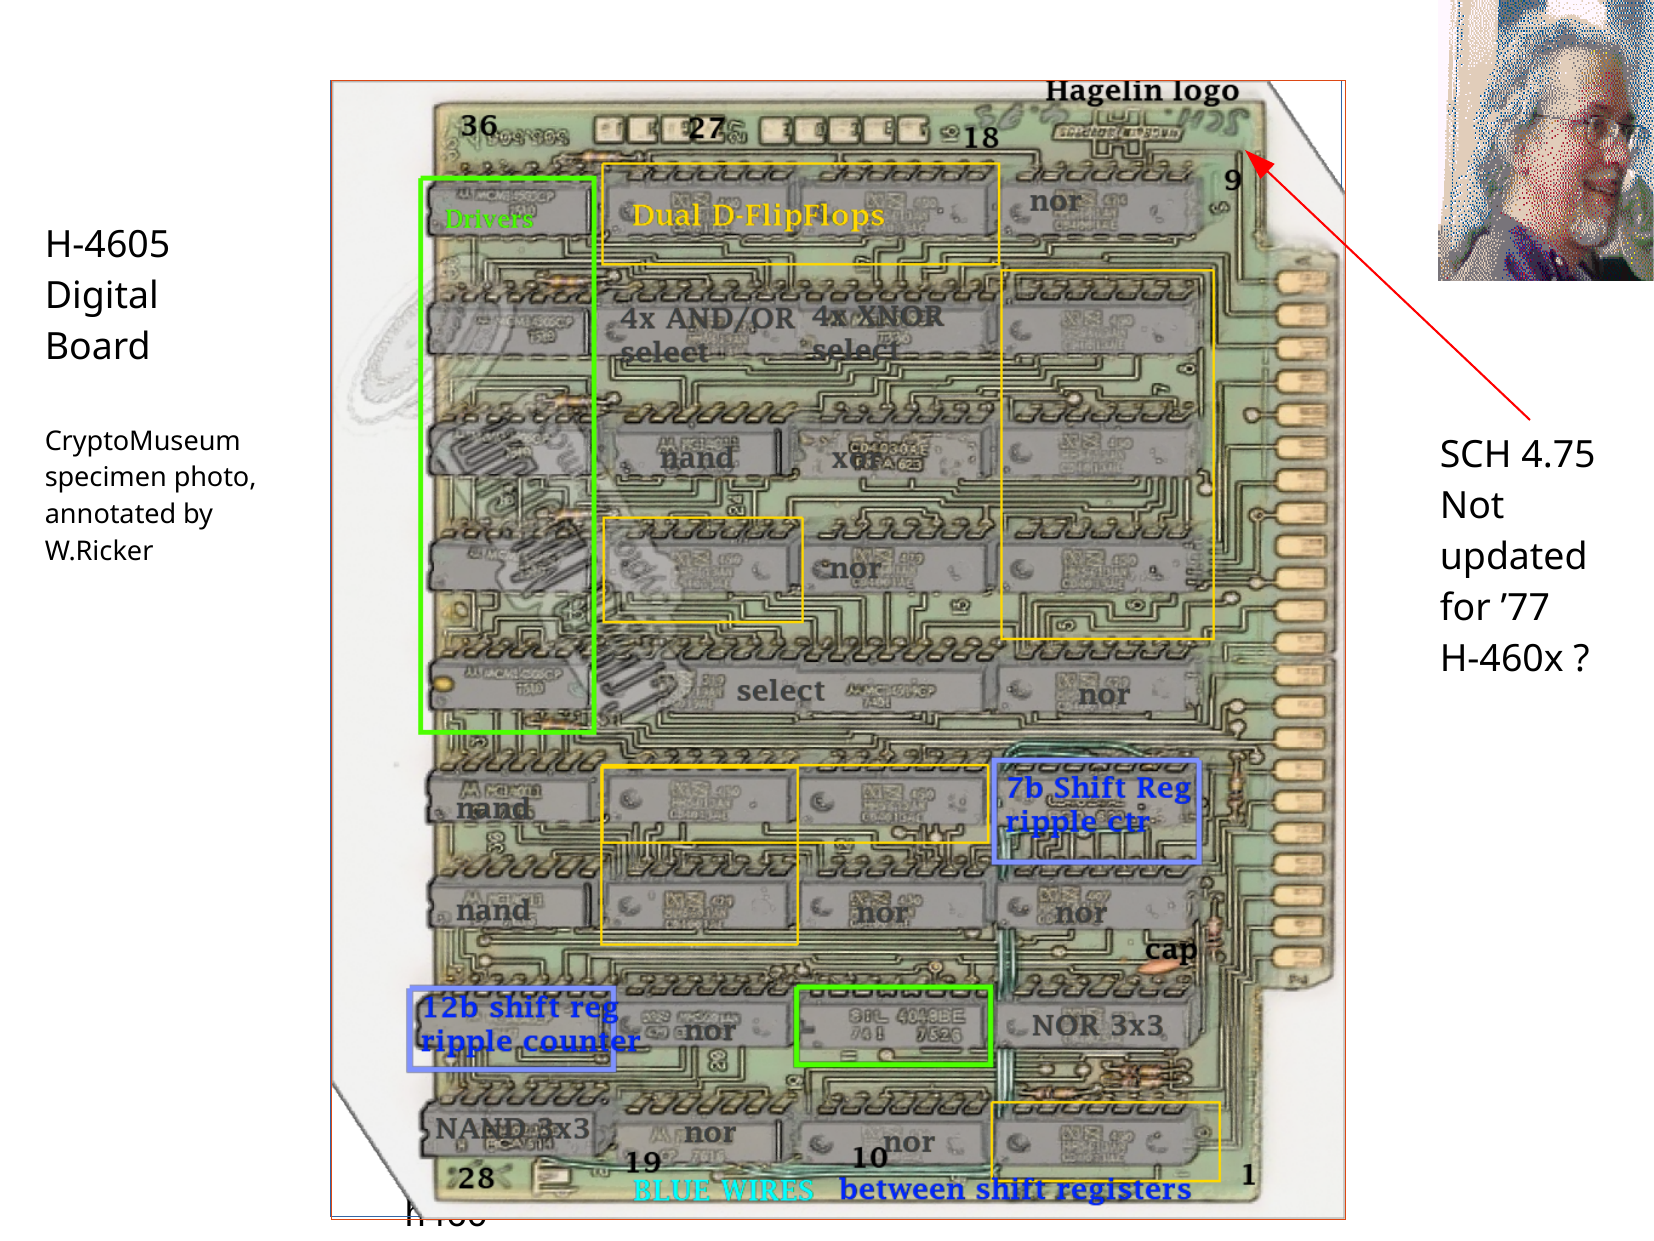

# H-460 Tour
H-4605
Digital
Board
CryptoMuseum specimen photo, annotated by W.Ricker
SCH 4.75
Not updated for ’77
H-460x ?
https://www.cryptomuseum.com/crypto/hagelin/h460